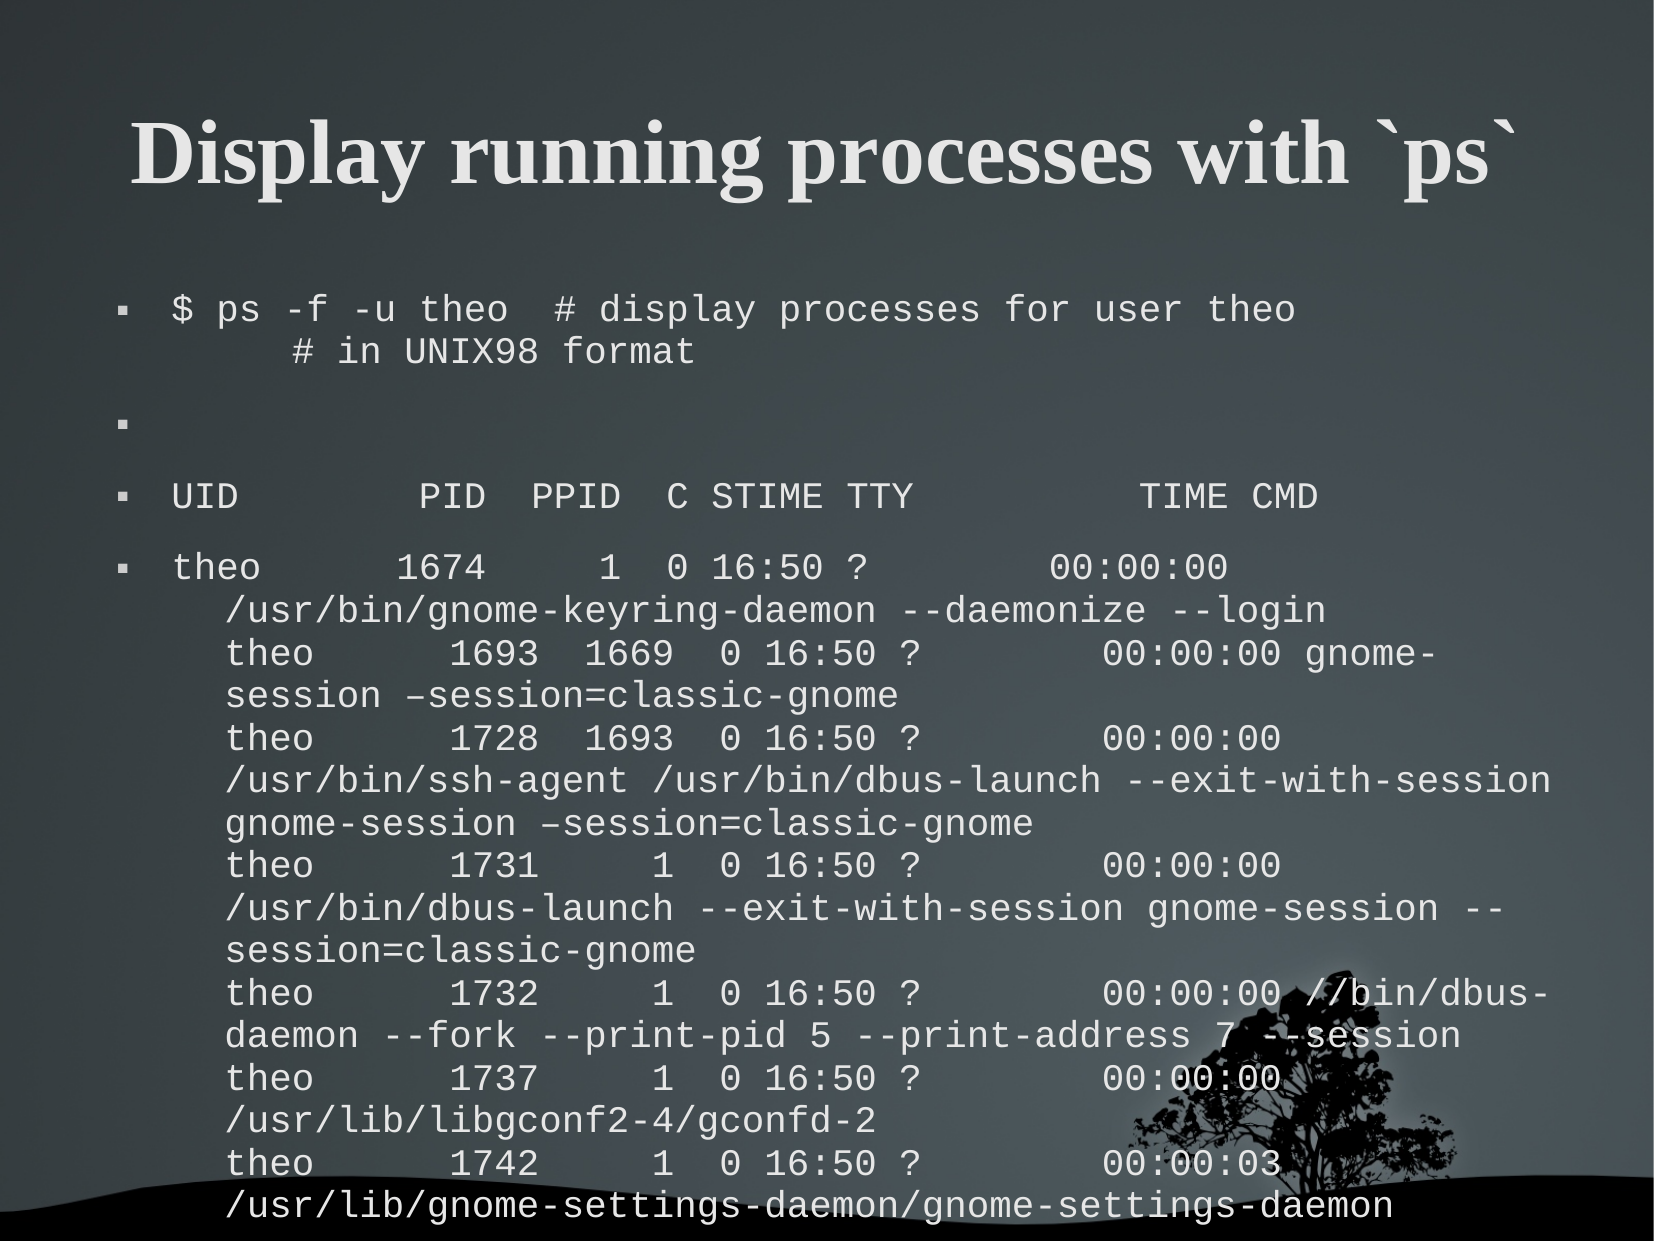

Display running processes with `ps`
# $ ps -f -u theo # display processes for user theo # in UNIX98 format
UID PID PPID C STIME TTY TIME CMD
theo 1674 1 0 16:50 ? 00:00:00 /usr/bin/gnome-keyring-daemon --daemonize --login
theo 1693 1669 0 16:50 ? 00:00:00 gnome-session –session=classic-gnome
theo 1728 1693 0 16:50 ? 00:00:00 /usr/bin/ssh-agent /usr/bin/dbus-launch --exit-with-session gnome-session –session=classic-gnome
theo 1731 1 0 16:50 ? 00:00:00 /usr/bin/dbus-launch --exit-with-session gnome-session --session=classic-gnome
theo 1732 1 0 16:50 ? 00:00:00 //bin/dbus-daemon --fork --print-pid 5 --print-address 7 --session
theo 1737 1 0 16:50 ? 00:00:00 /usr/lib/libgconf2-4/gconfd-2
theo 1742 1 0 16:50 ? 00:00:03 /usr/lib/gnome-settings-daemon/gnome-settings-daemon